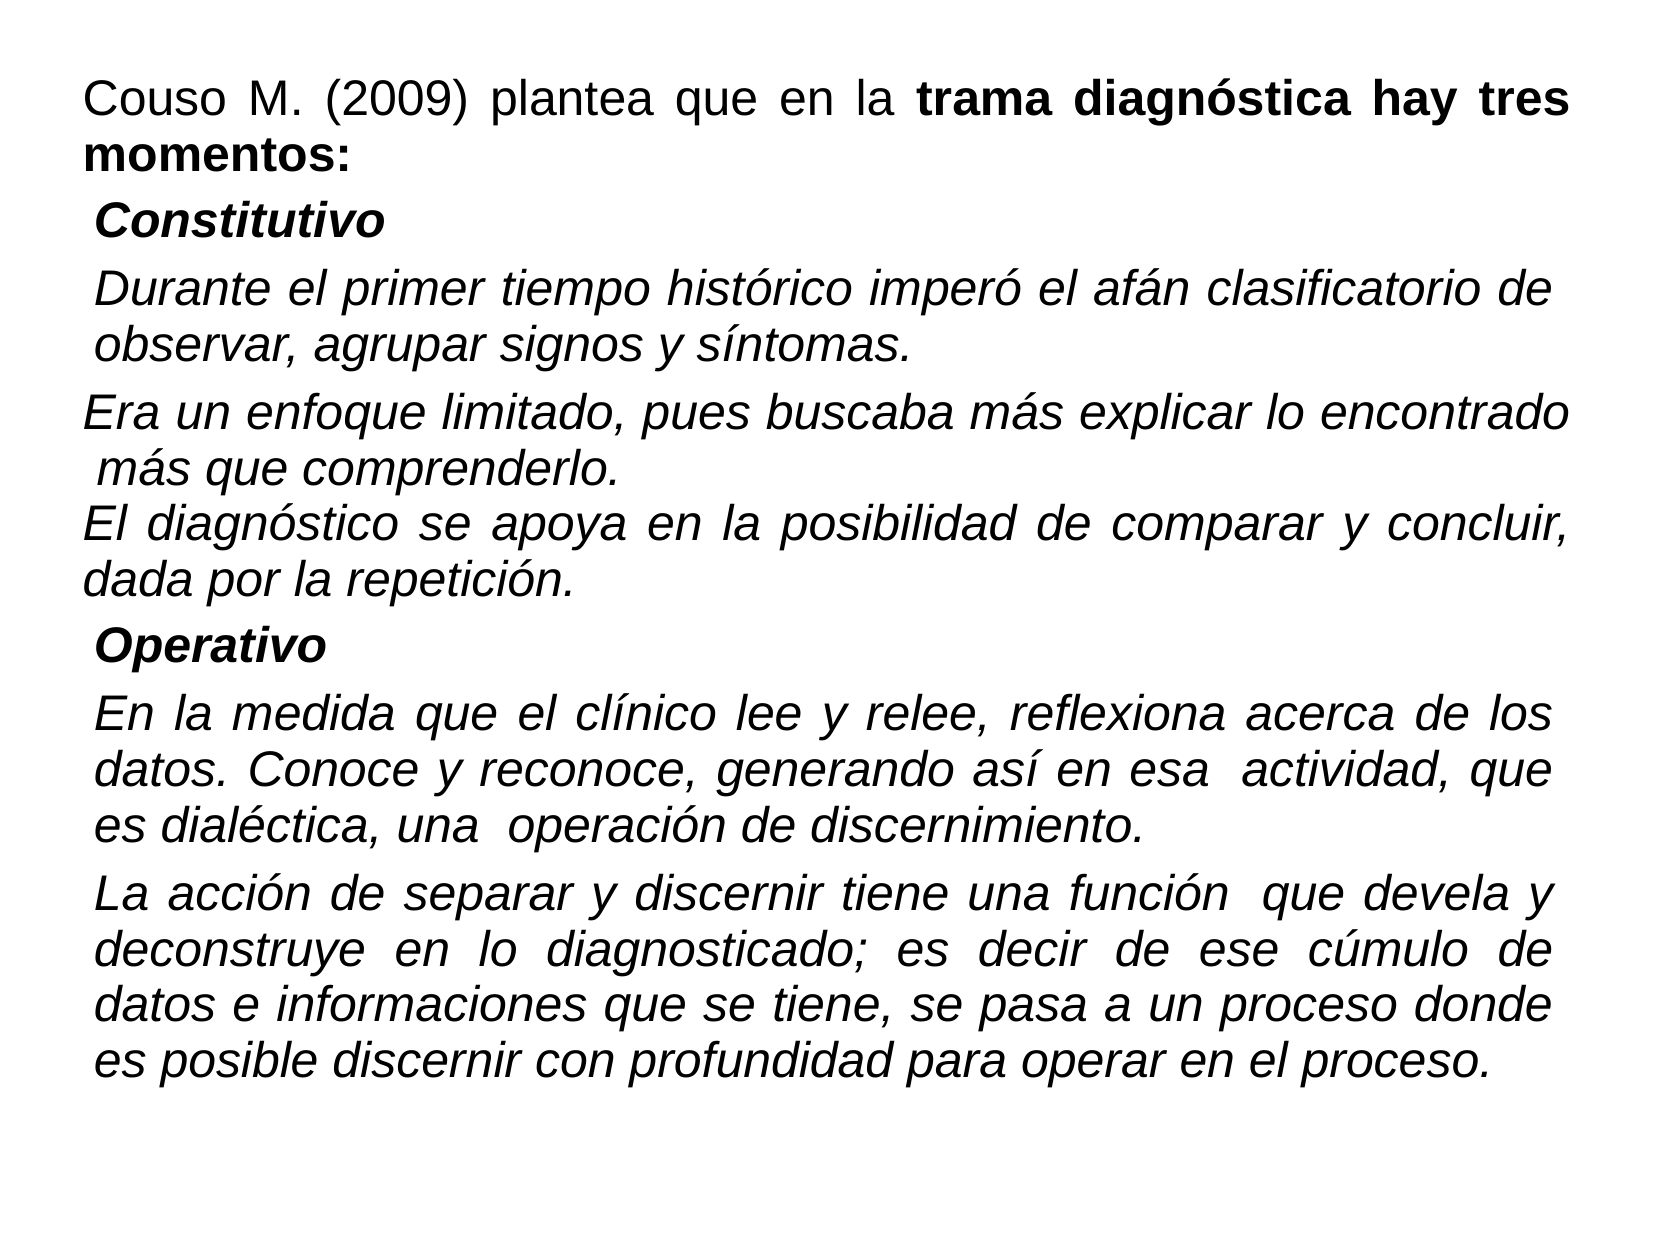

# Couso M. (2009) plantea que en la trama diagnóstica hay tres momentos:
Constitutivo
Durante el primer tiempo histórico imperó el afán clasificatorio de observar, agrupar signos y síntomas.
Era un enfoque limitado, pues buscaba más explicar lo encontrado más que comprenderlo.
El diagnóstico se apoya en la posibilidad de comparar y concluir, dada por la repetición.
Operativo
En la medida que el clínico lee y relee, reflexiona acerca de los datos. Conoce y reconoce, generando así en esa  actividad, que es dialéctica, una  operación de discernimiento.
La acción de separar y discernir tiene una función  que devela y deconstruye en lo diagnosticado; es decir de ese cúmulo de datos e informaciones que se tiene, se pasa a un proceso donde es posible discernir con profundidad para operar en el proceso.